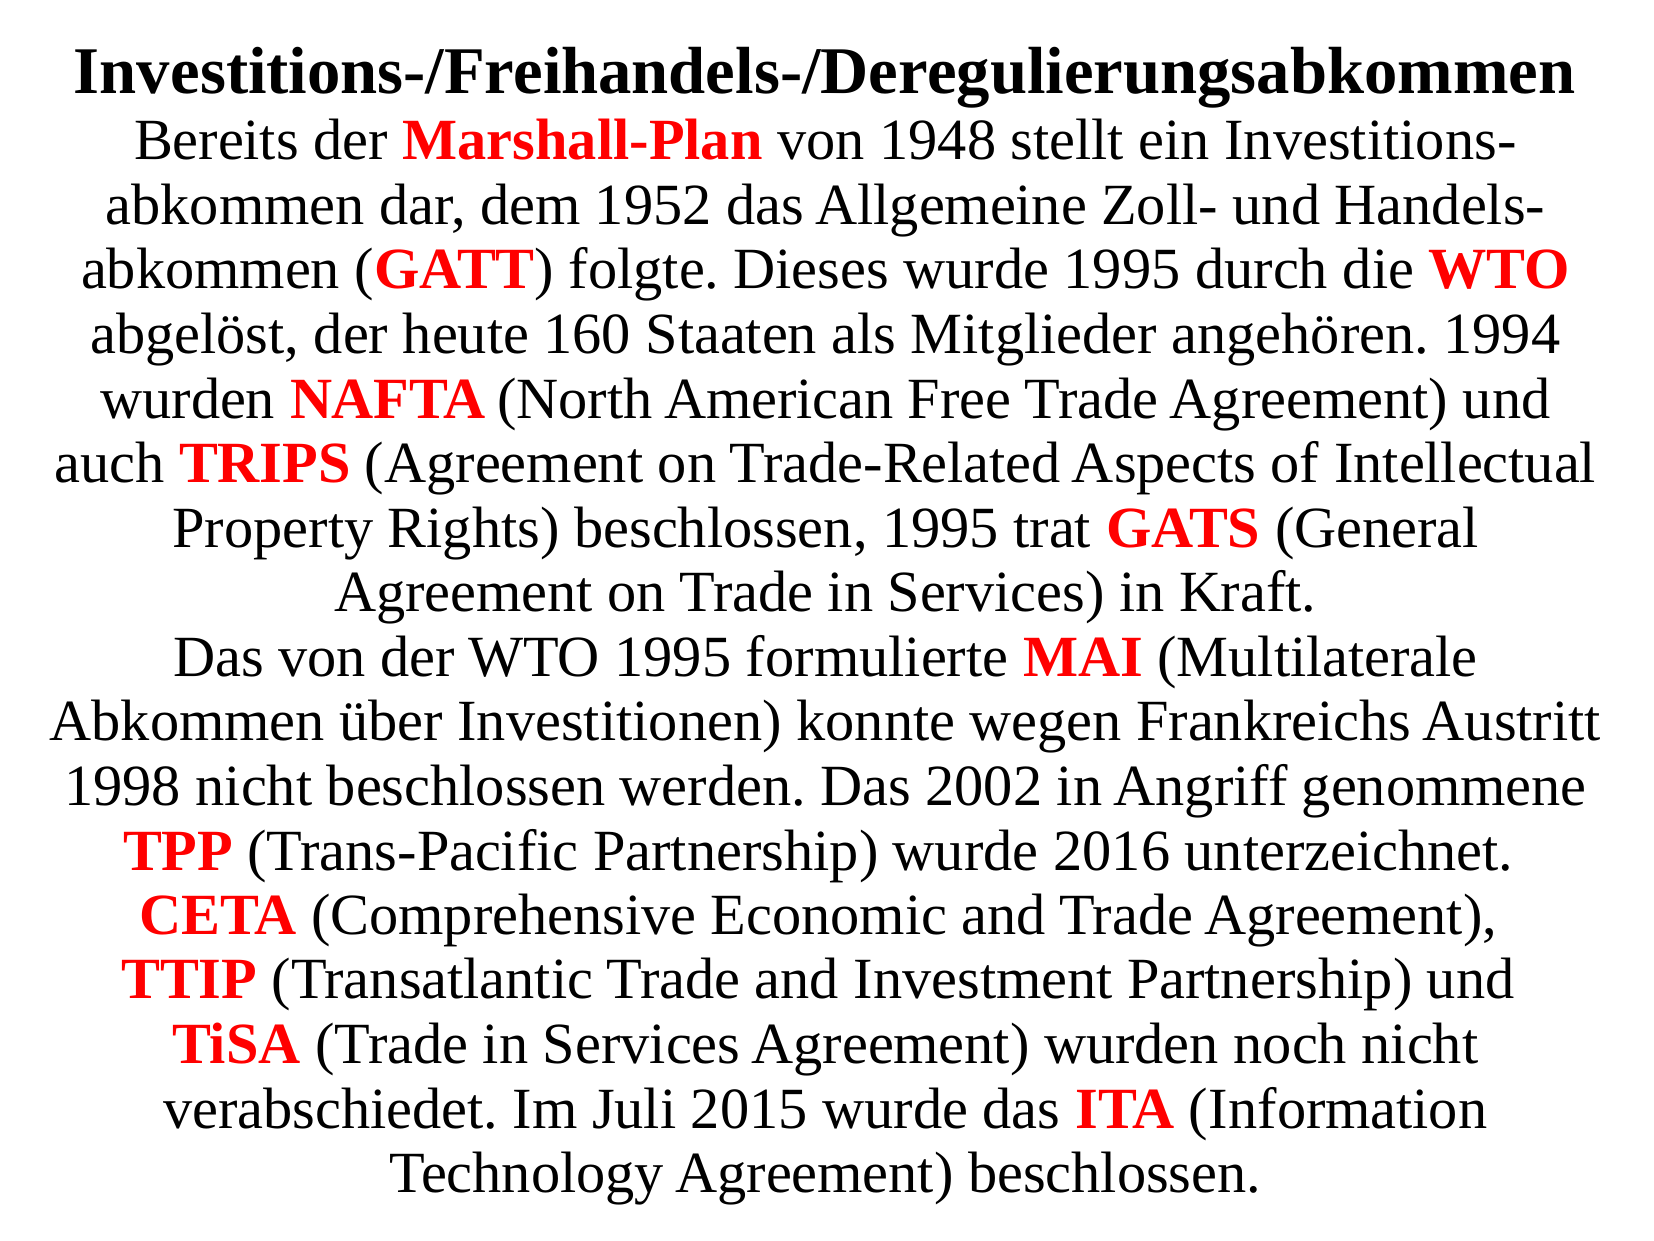

Investitions-/Freihandels-/Deregulierungsabkommen
Bereits der Marshall-Plan von 1948 stellt ein Investitions-abkommen dar, dem 1952 das Allgemeine Zoll- und Handels-abkommen (GATT) folgte. Dieses wurde 1995 durch die WTO abgelöst, der heute 160 Staaten als Mitglieder angehören. 1994 wurden NAFTA (North American Free Trade Agreement) und auch TRIPS (Agreement on Trade-Related Aspects of Intellectual Property Rights) beschlossen, 1995 trat GATS (General Agreement on Trade in Services) in Kraft.
Das von der WTO 1995 formulierte MAI (Multilaterale Abkommen über Investitionen) konnte wegen Frankreichs Austritt 1998 nicht beschlossen werden. Das 2002 in Angriff genommene TPP (Trans-Pacific Partnership) wurde 2016 unterzeichnet.
CETA (Comprehensive Economic and Trade Agreement),
TTIP (Transatlantic Trade and Investment Partnership) und
TiSA (Trade in Services Agreement) wurden noch nicht verabschiedet. Im Juli 2015 wurde das ITA (Information Technology Agreement) beschlossen.